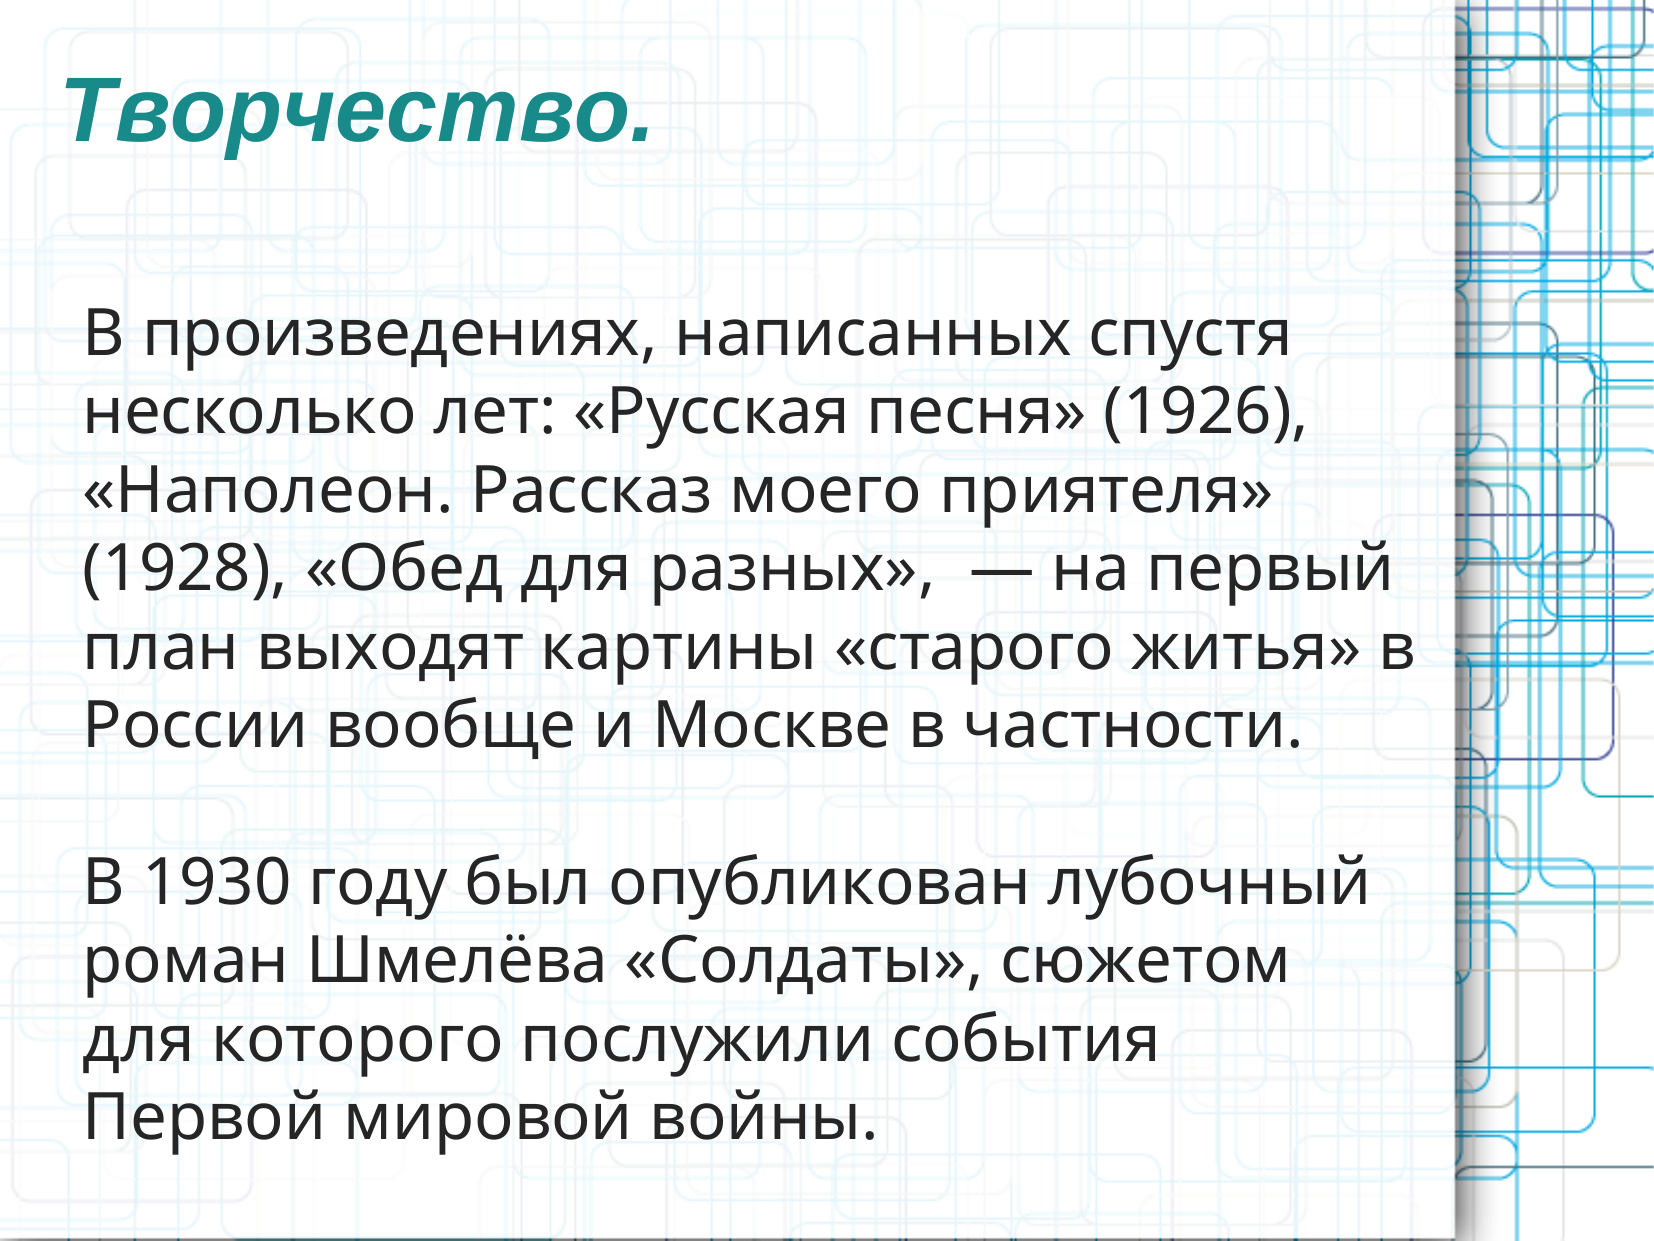

# Творчество.
В произведениях, написанных спустя несколько лет: «Русская песня» (1926), «Наполеон. Рассказ моего приятеля» (1928), «Обед для разных»,  — на первый план выходят картины «старого житья» в России вообще и Москве в частности.
В 1930 году был опубликован лубочный роман Шмелёва «Солдаты», сюжетом для которого послужили события  Первой мировой войны.